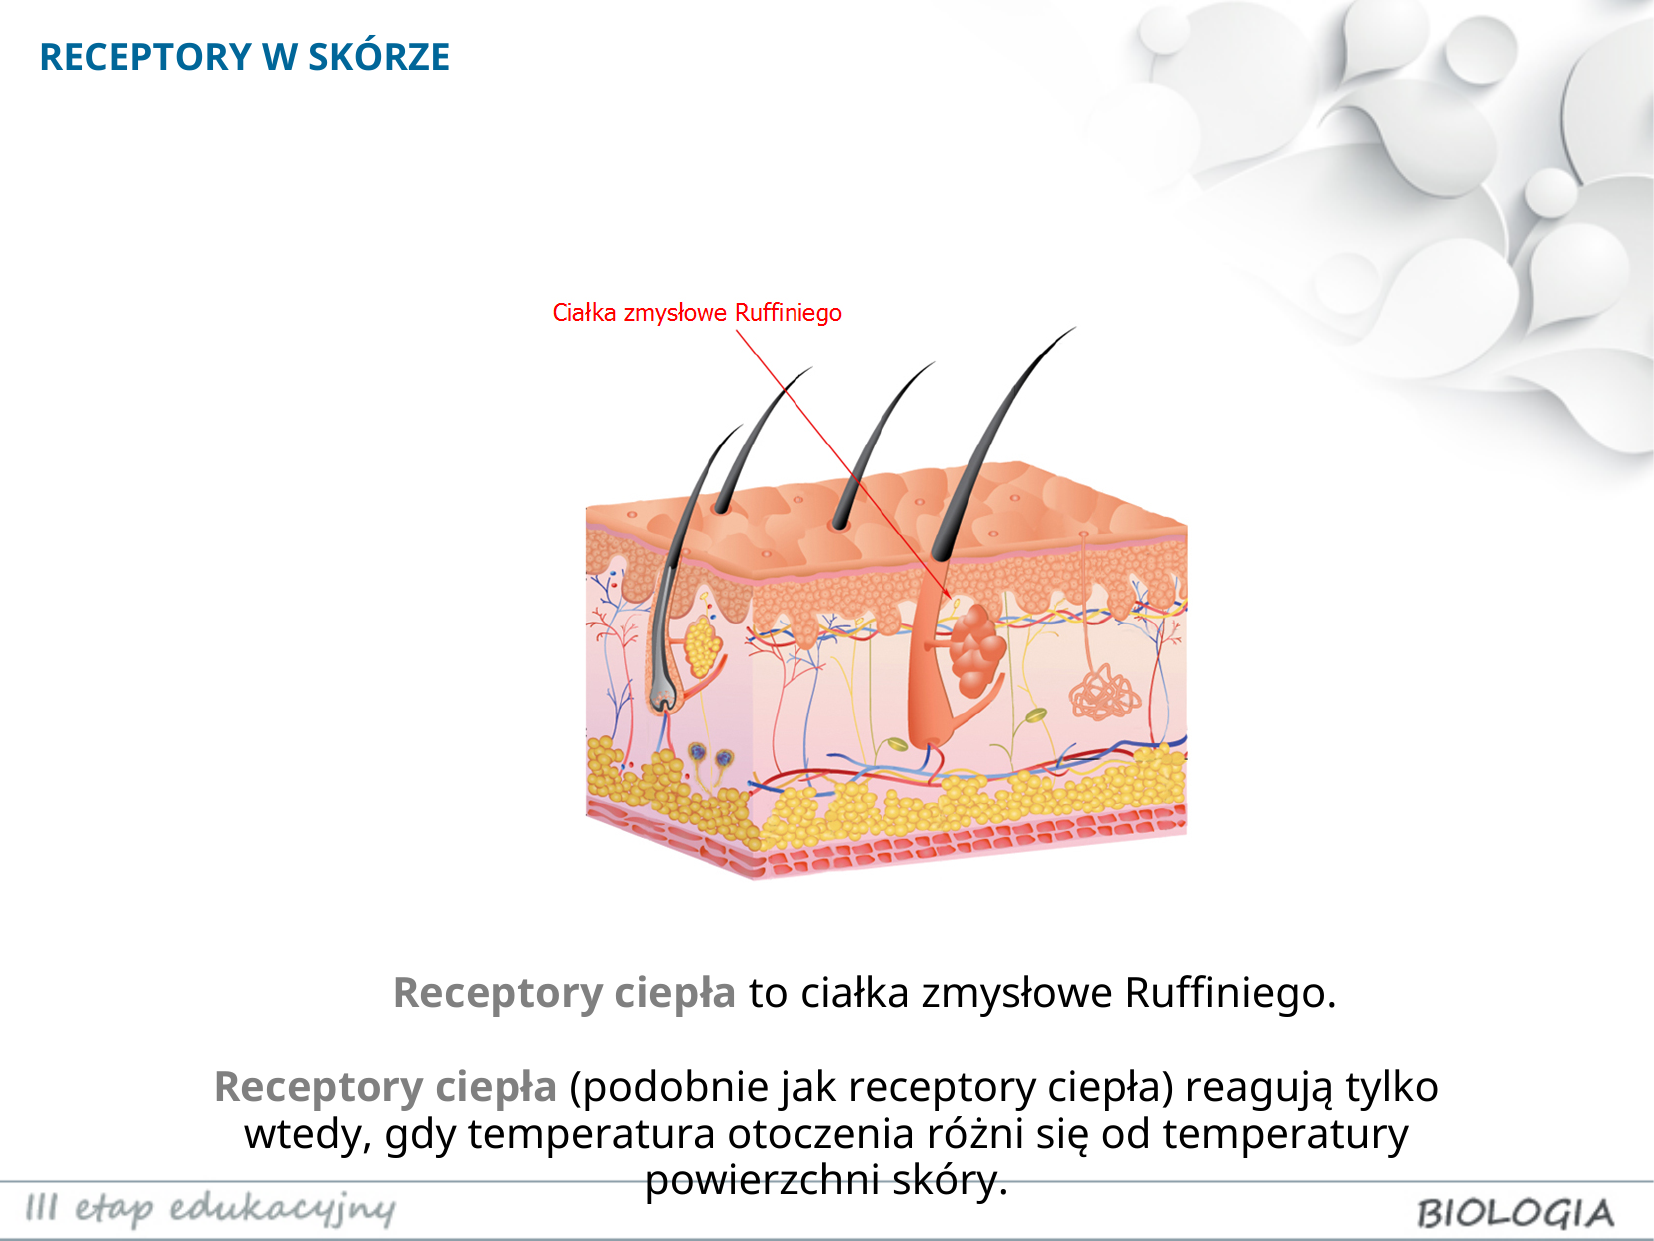

RECEPTORY W SKÓRZE
Receptory ciepła to ciałka zmysłowe Ruffiniego.
Receptory ciepła (podobnie jak receptory ciepła) reagują tylko wtedy, gdy temperatura otoczenia różni się od temperatury powierzchni skóry.